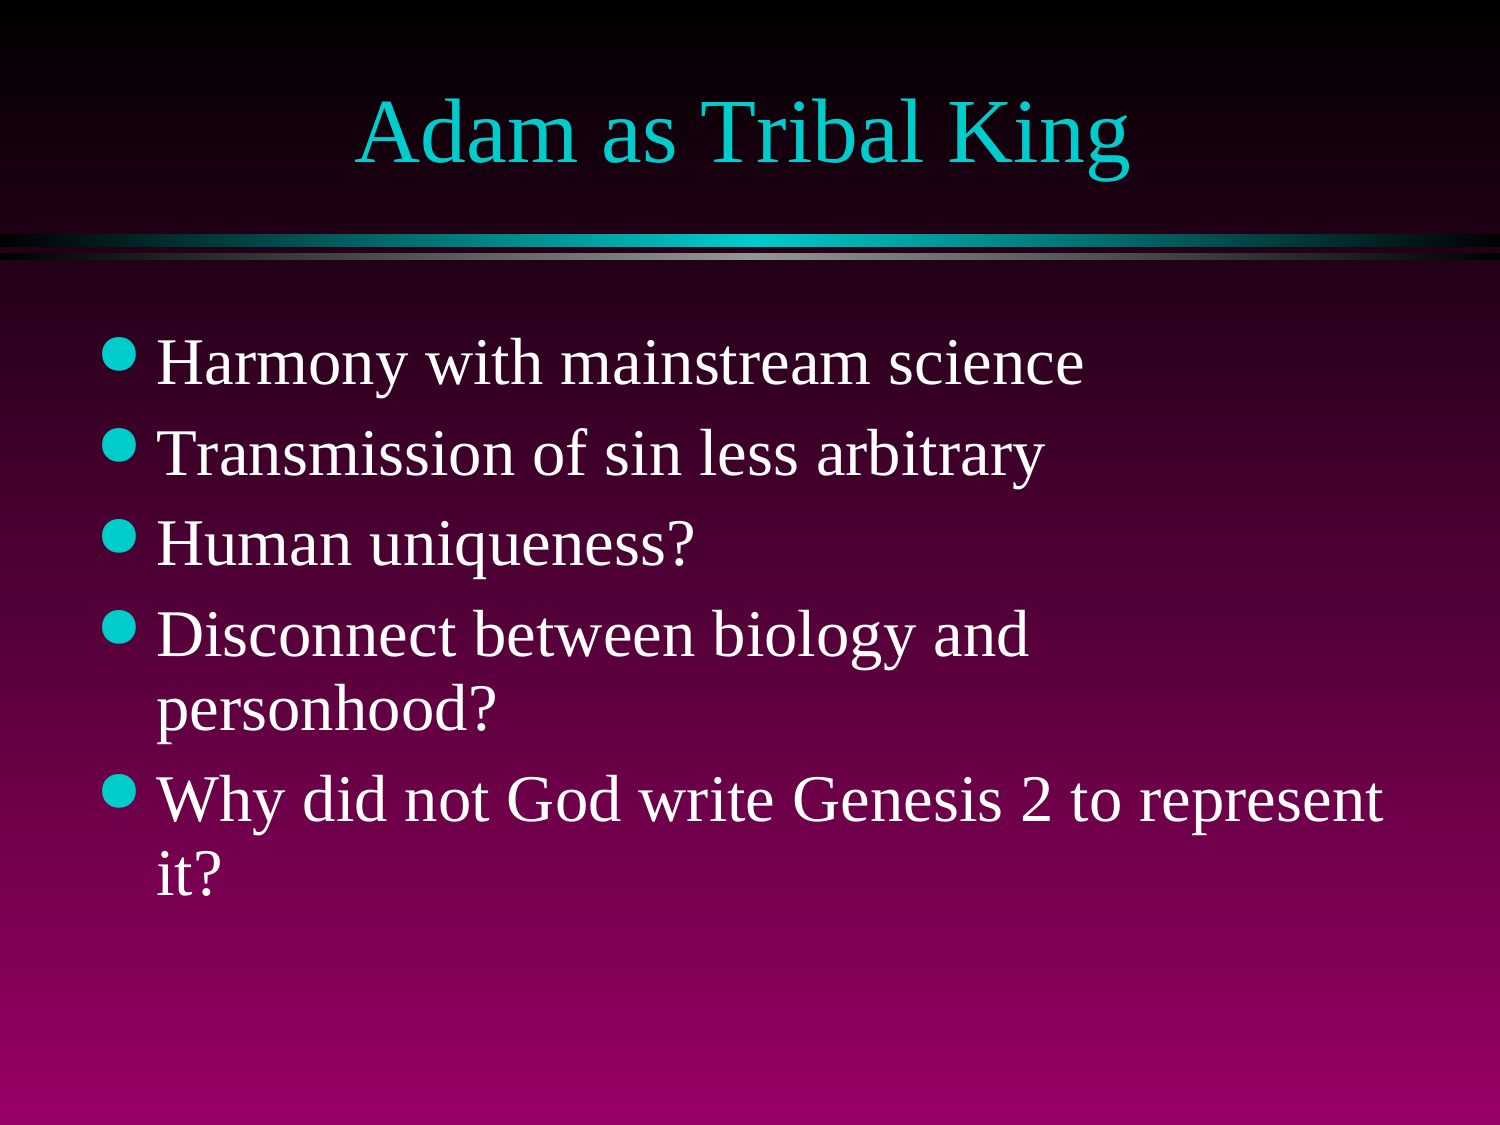

# Adam as Tribal King
Harmony with mainstream science
Transmission of sin less arbitrary
Human uniqueness?
Disconnect between biology and personhood?
Why did not God write Genesis 2 to represent it?